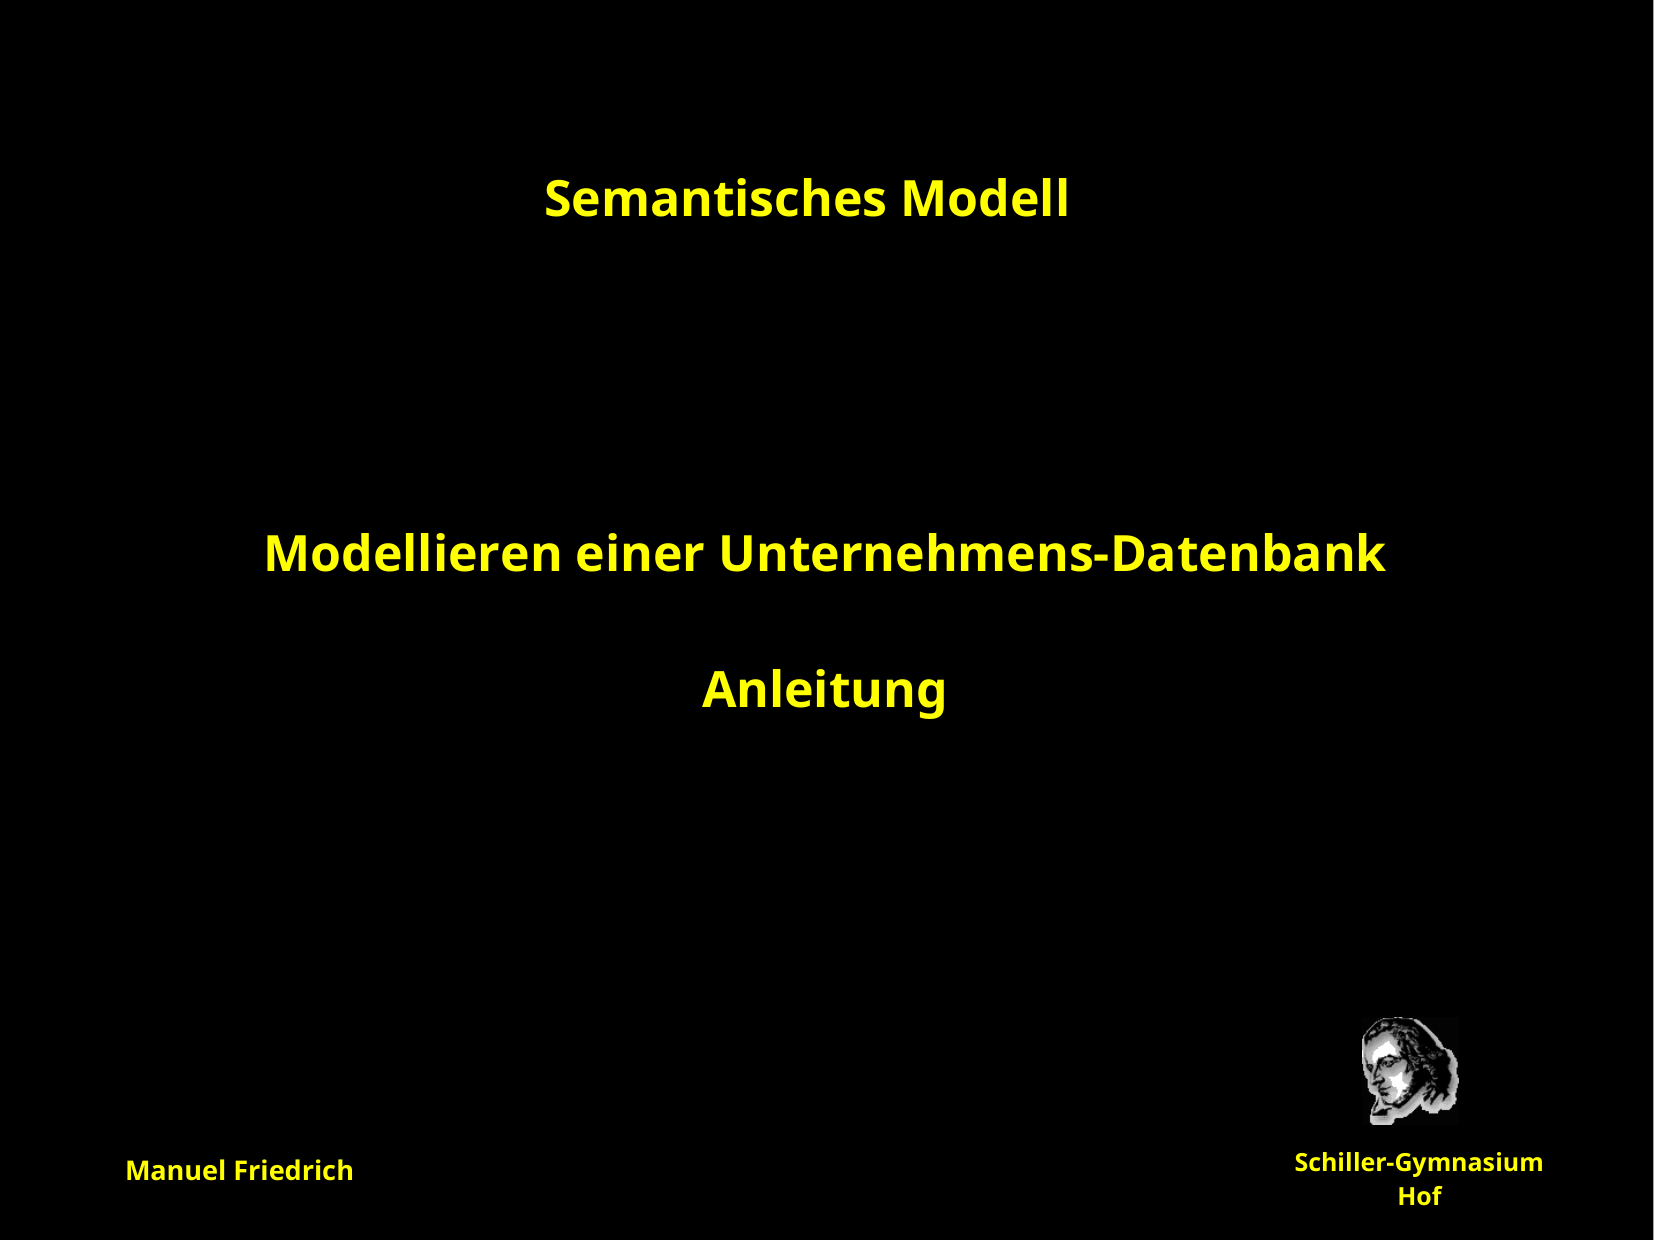

Semantisches Modell
Modellieren einer Unternehmens-Datenbank
Anleitung
Schiller-Gymnasium
Hof
Manuel Friedrich